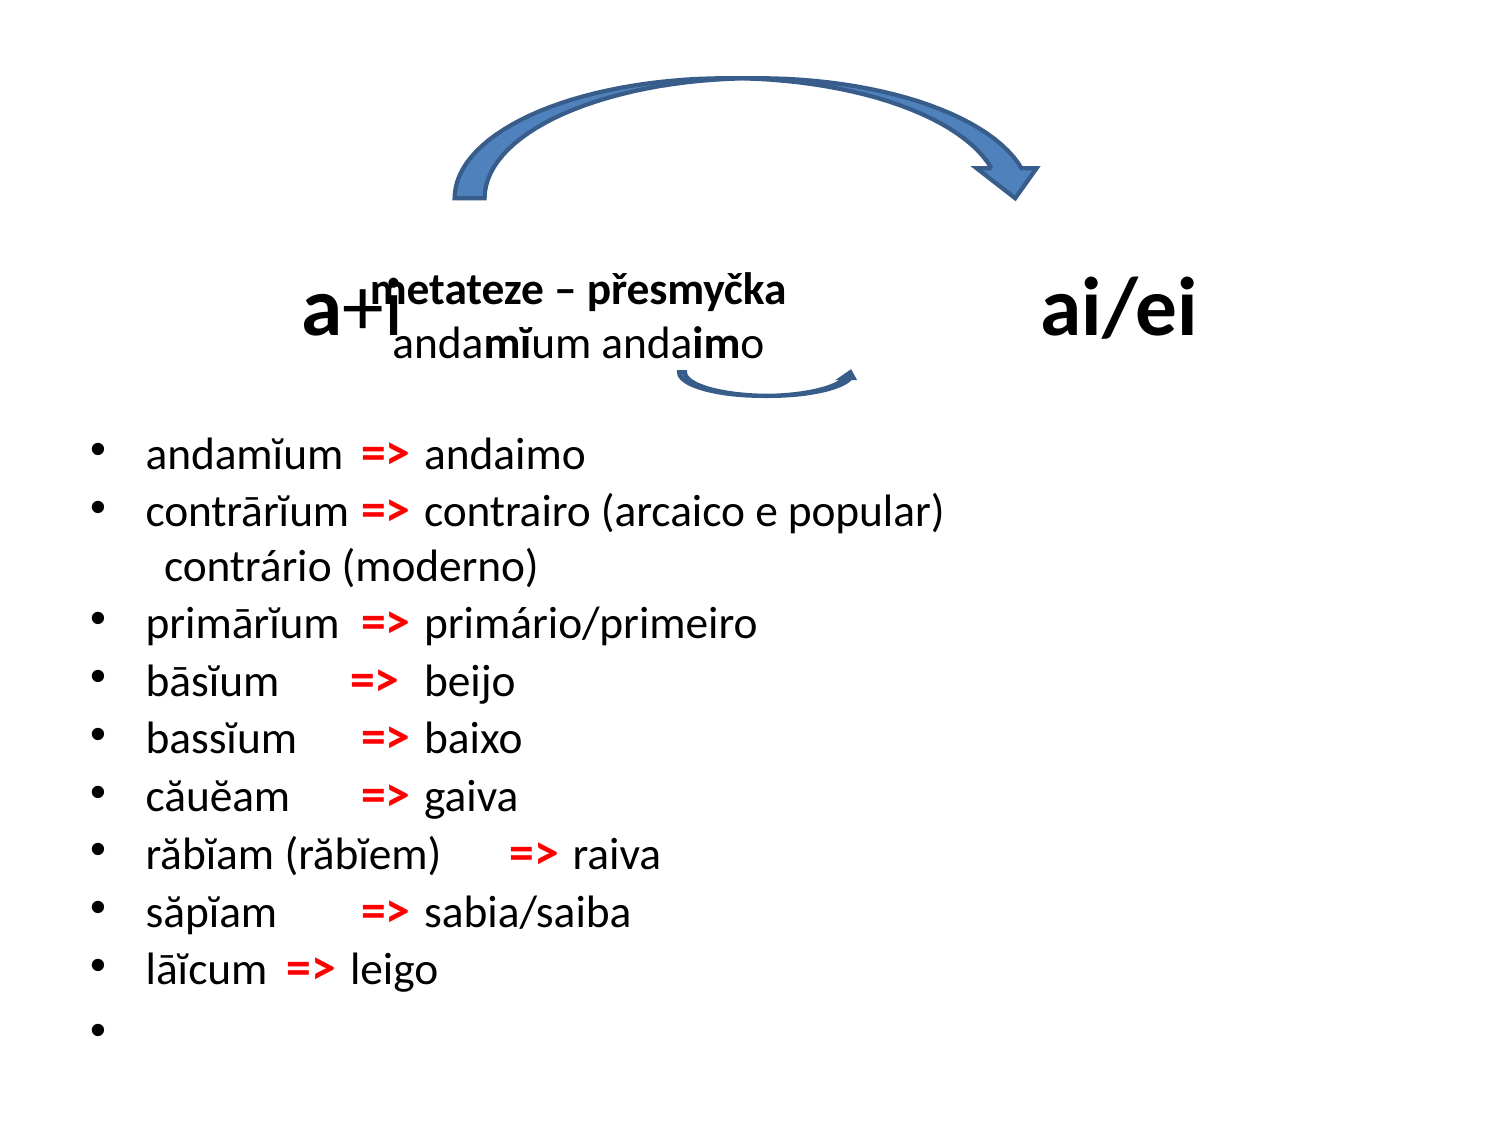

# a+i ai/ei
metateze – přesmyčka
andamĭum andaimo
andamĭum		 => 		andaimo
contrārĭum		 => 		contrairo (arcaico e popular)
					contrário (moderno)
primārĭum		 => 		primário/primeiro
bāsĭum		=> 		beijo
bassĭum		 => 		baixo
căuĕam		 => 		gaiva
răbĭam (răbĭem)	 => 		raiva
săpĭam		 => 		sabia/saiba
lāĭcum		 => 		leigo